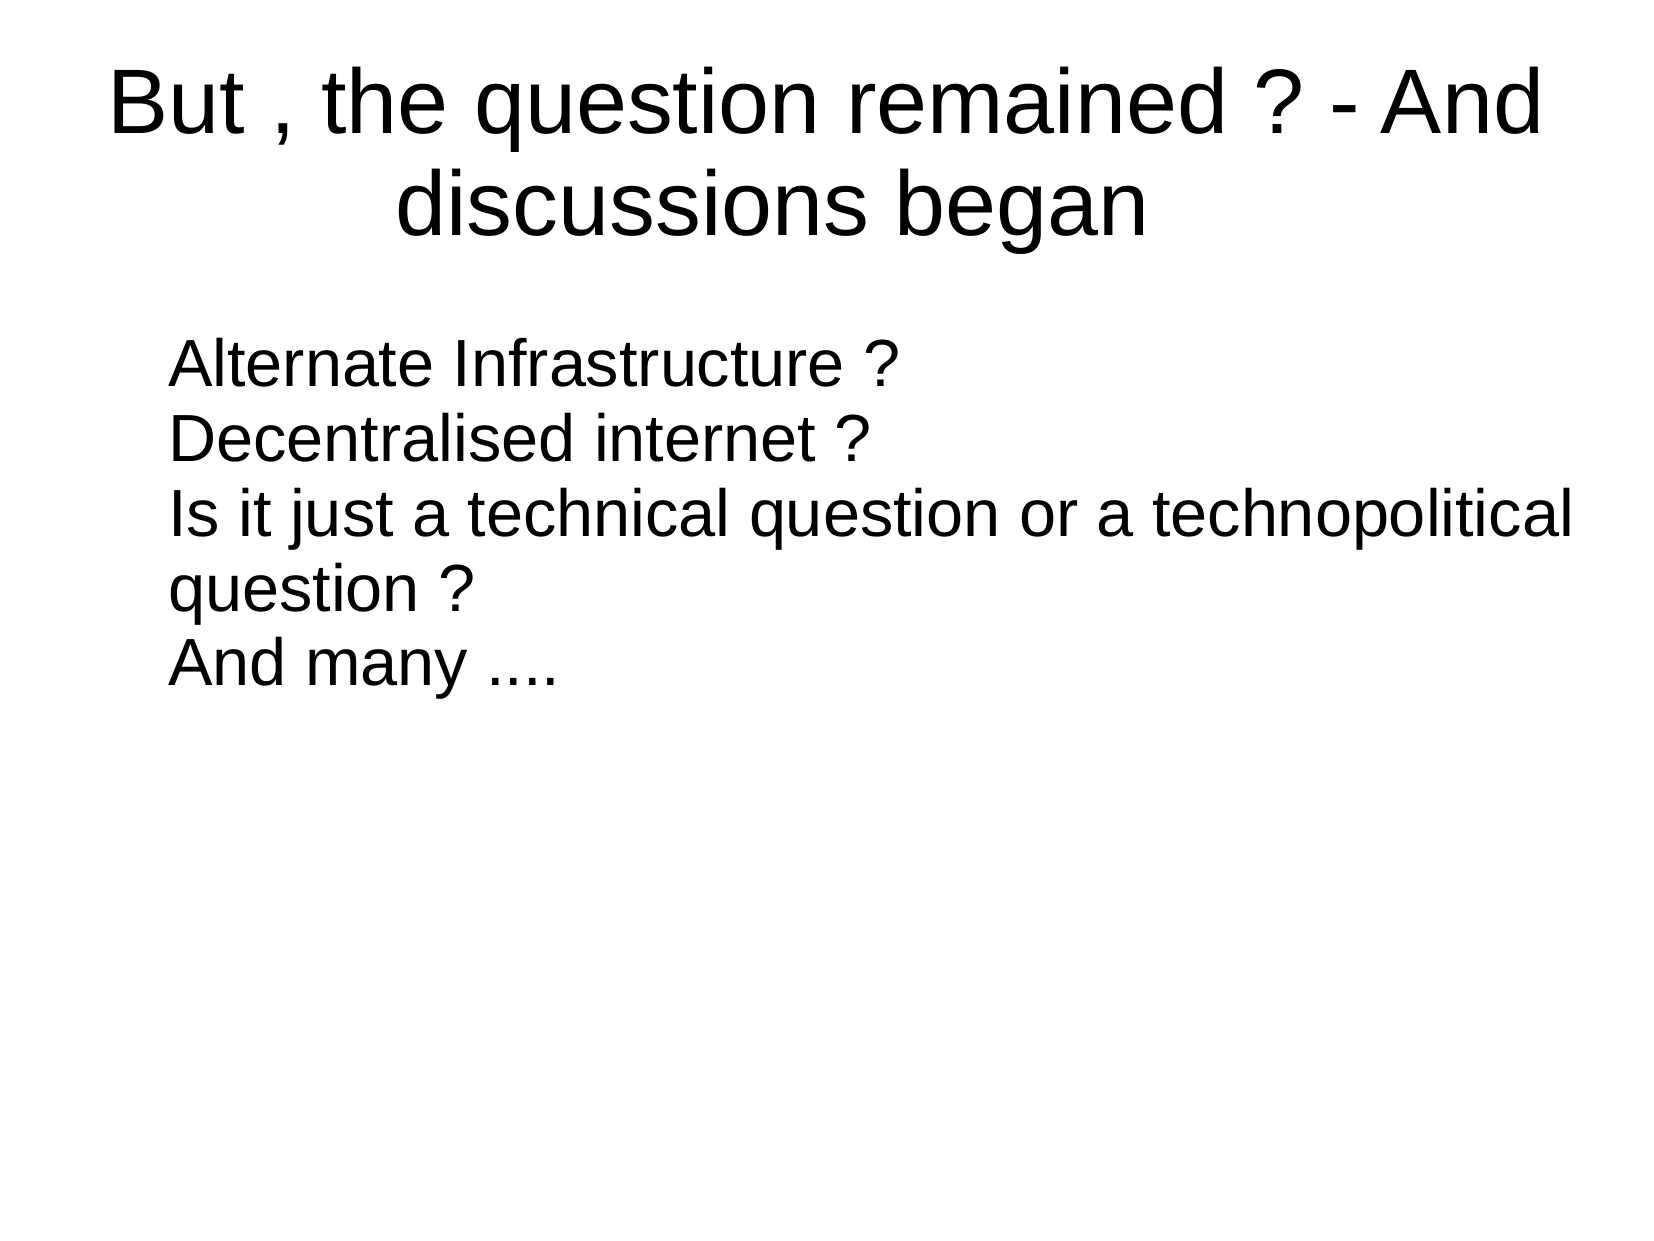

# But , the question remained ? - And discussions began
Alternate Infrastructure ?
Decentralised internet ?
Is it just a technical question or a technopolitical question ?
And many ....